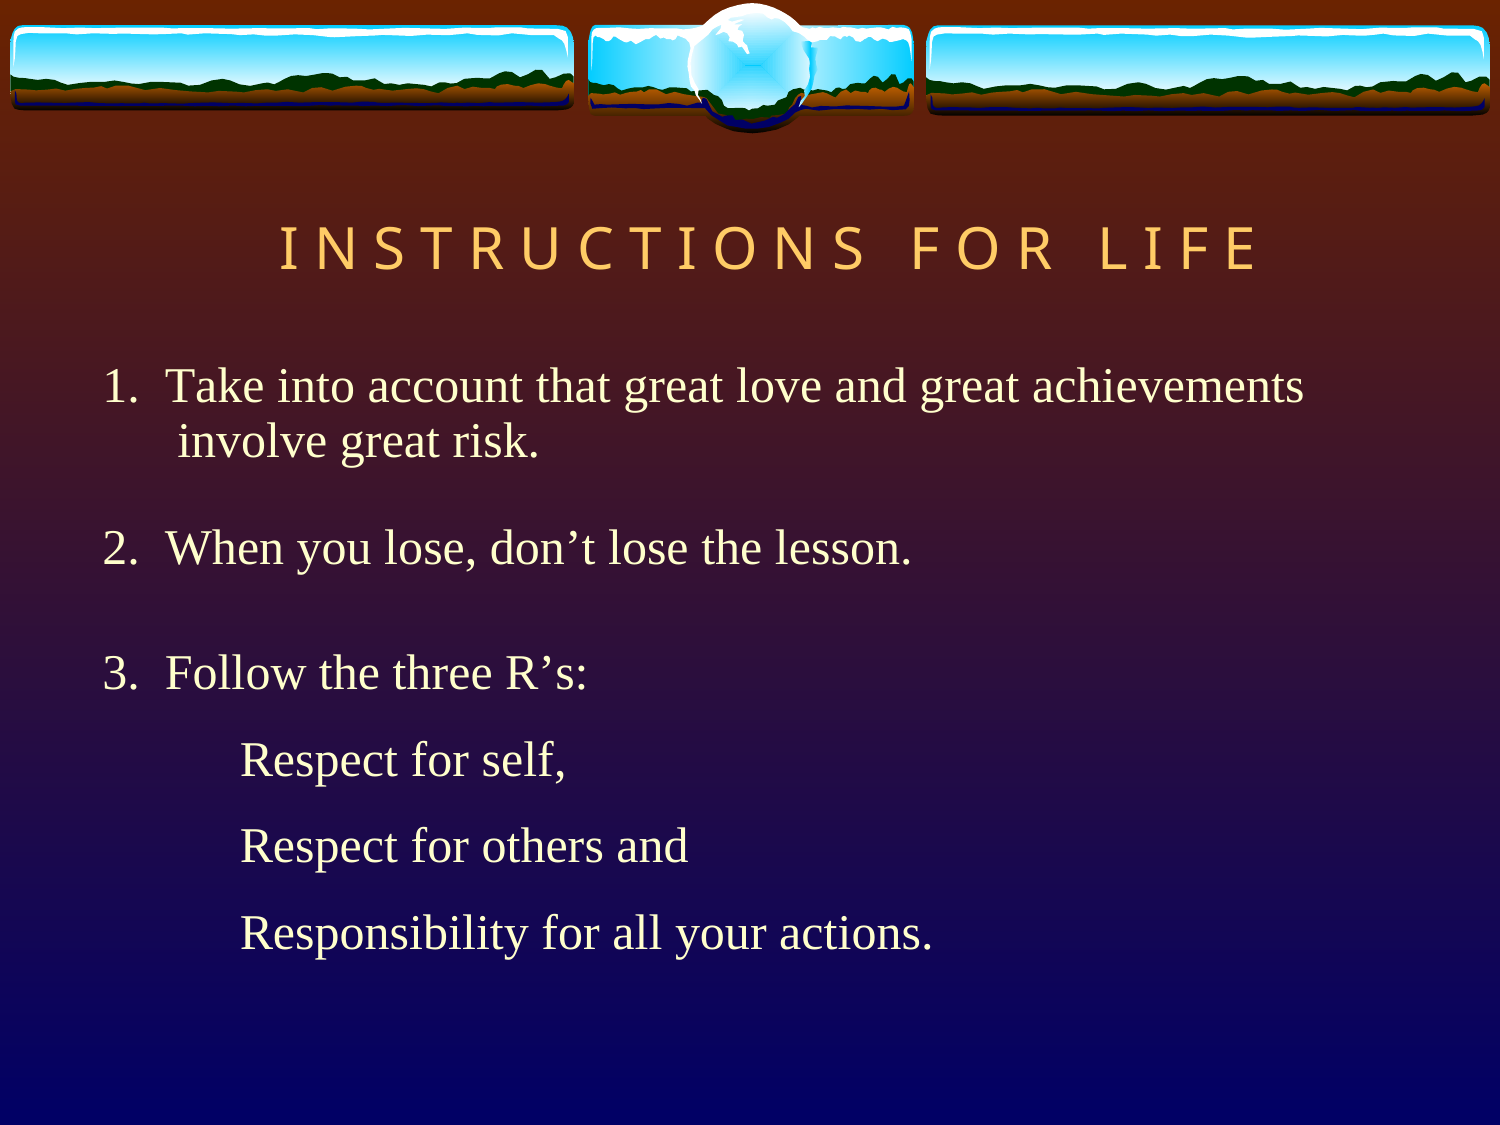

I N S T R U C T I O N S F O R L I F E
1. Take into account that great love and great achievements involve great risk.
2. When you lose, don’t lose the lesson.
 3. Follow the three R’s:
Respect for self,
Respect for others and
Responsibility for all your actions.